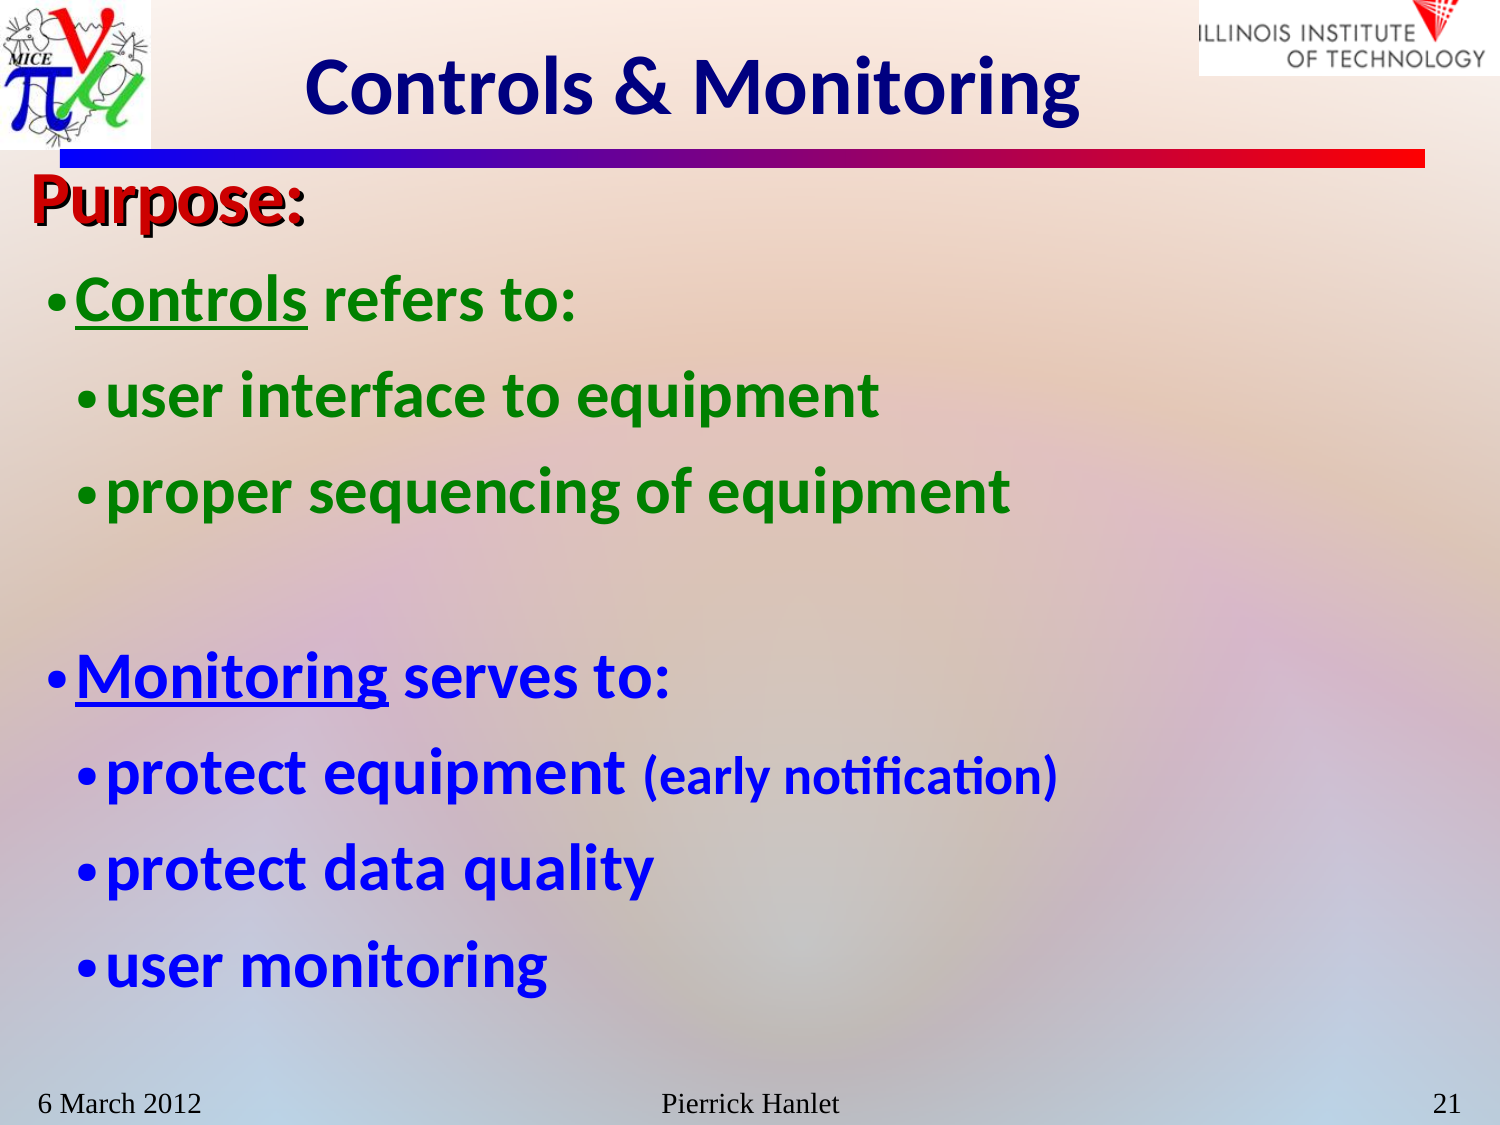

# Controls & Monitoring
Purpose:
Controls refers to:
user interface to equipment
proper sequencing of equipment
Monitoring serves to:
protect equipment (early notification)
protect data quality
user monitoring
21